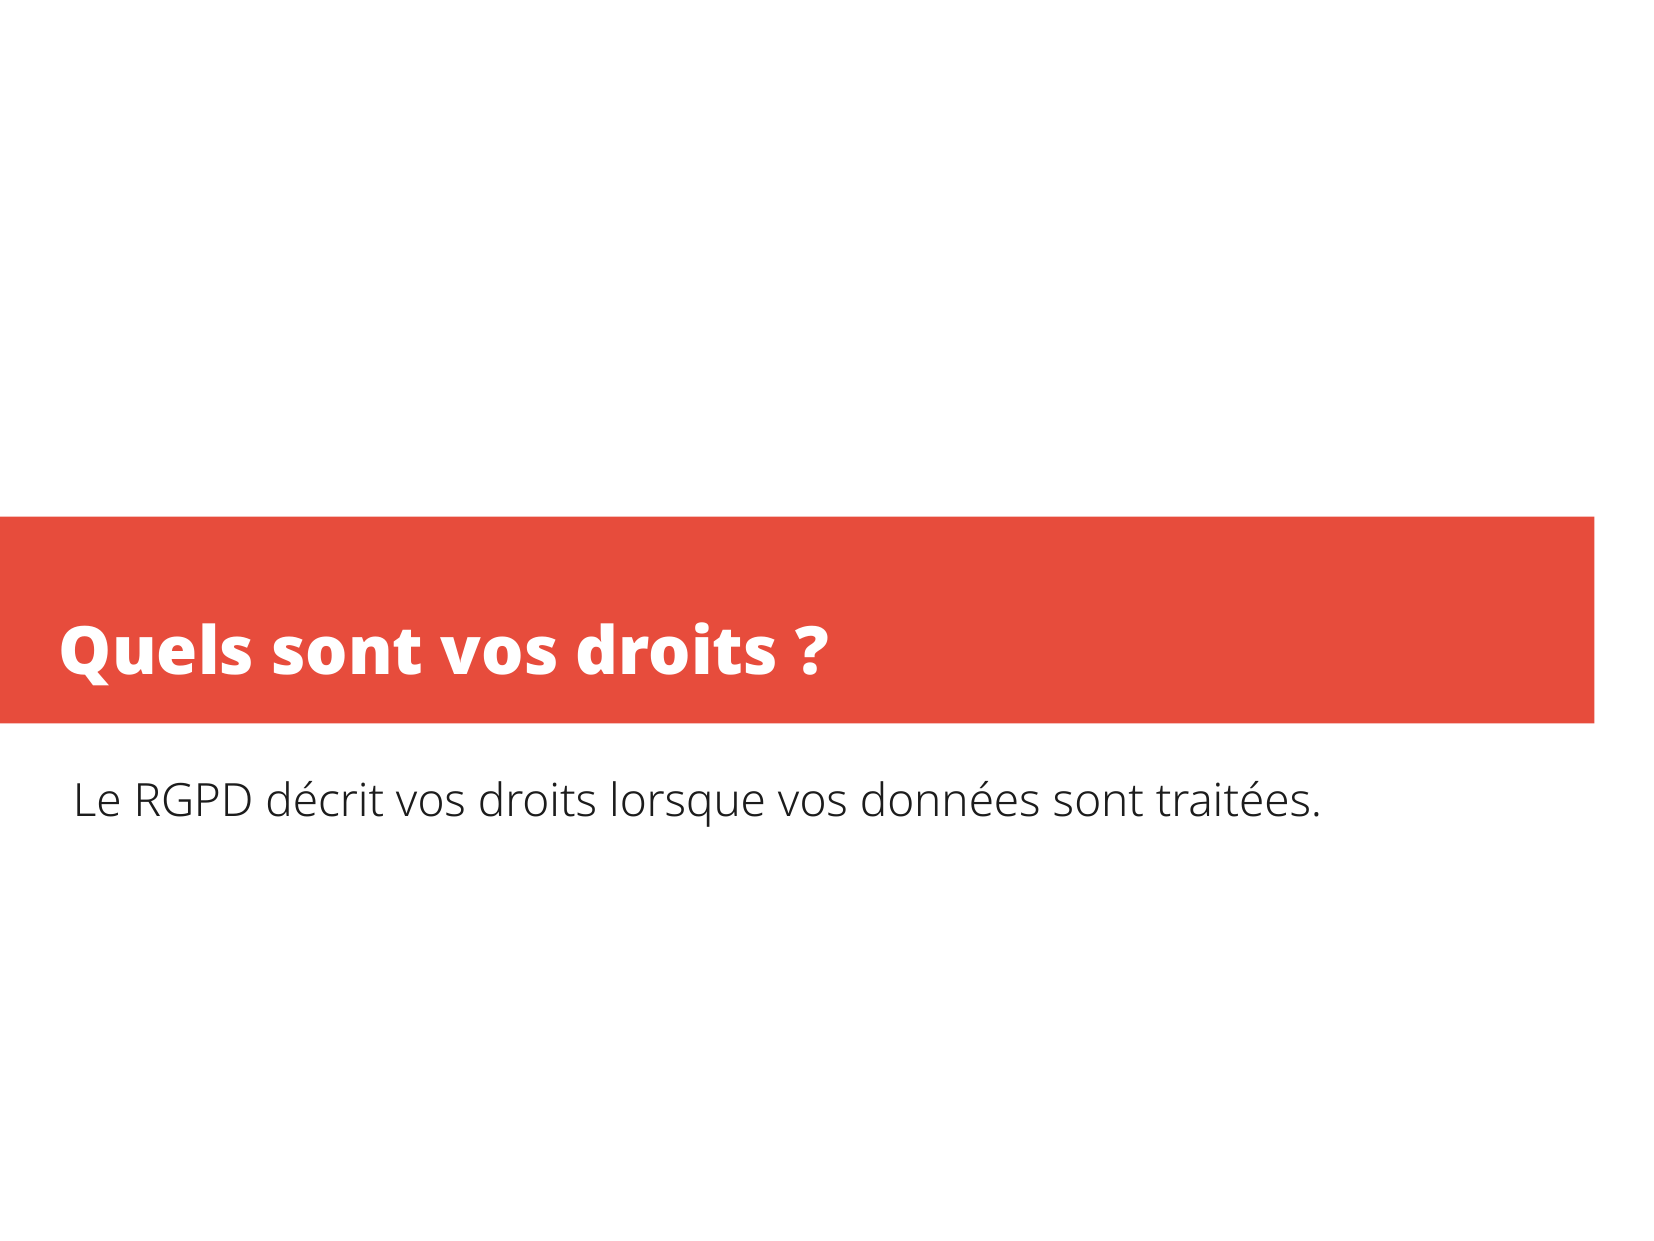

# Quels sont vos droits ?
Le RGPD décrit vos droits lorsque vos données sont traitées.